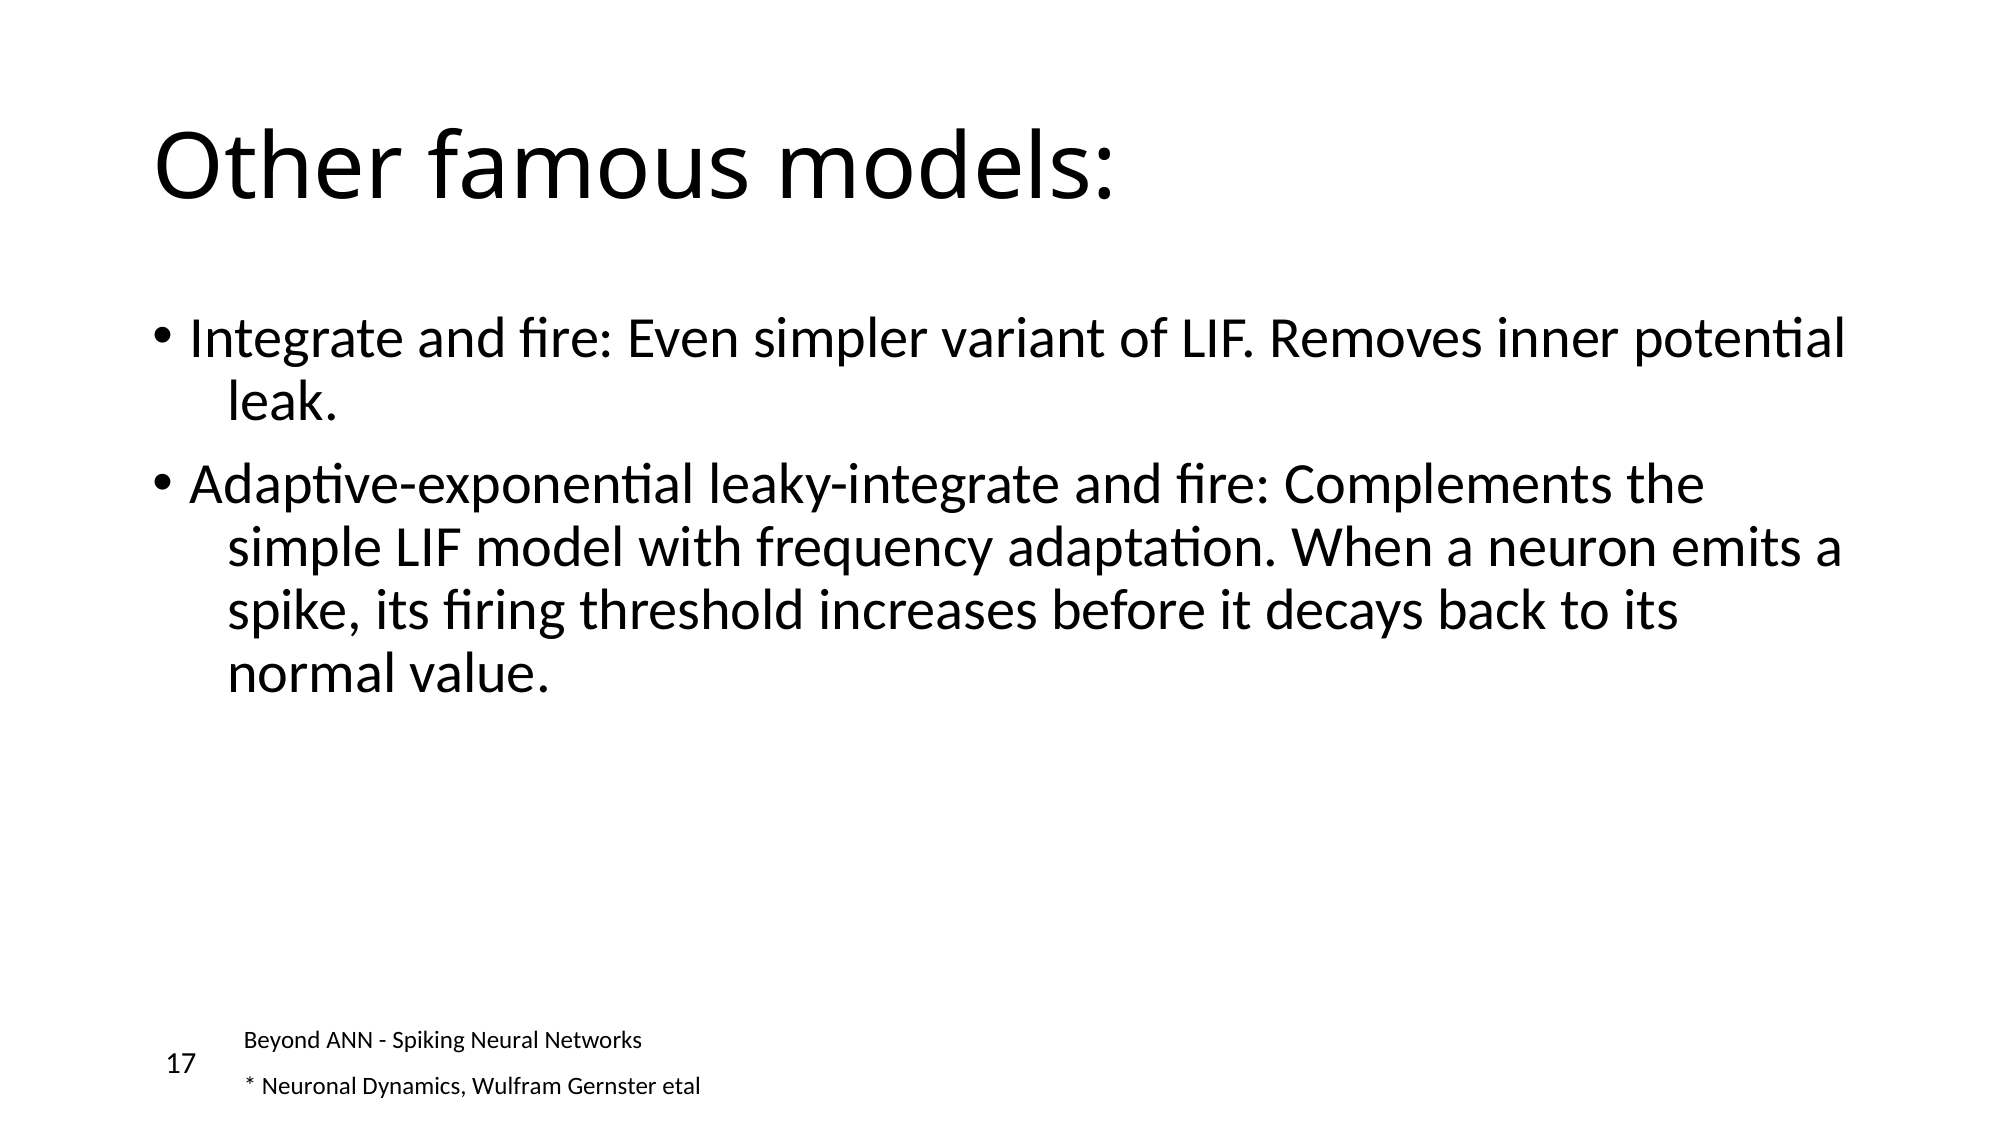

# Other famous models:
Integrate and fire: Even simpler variant of LIF. Removes inner potential leak.
Adaptive-exponential leaky-integrate and fire: Complements the simple LIF model with frequency adaptation. When a neuron emits a spike, its firing threshold increases before it decays back to its normal value.
Beyond ANN - Spiking Neural Networks
* Neuronal Dynamics, Wulfram Gernster etal
17